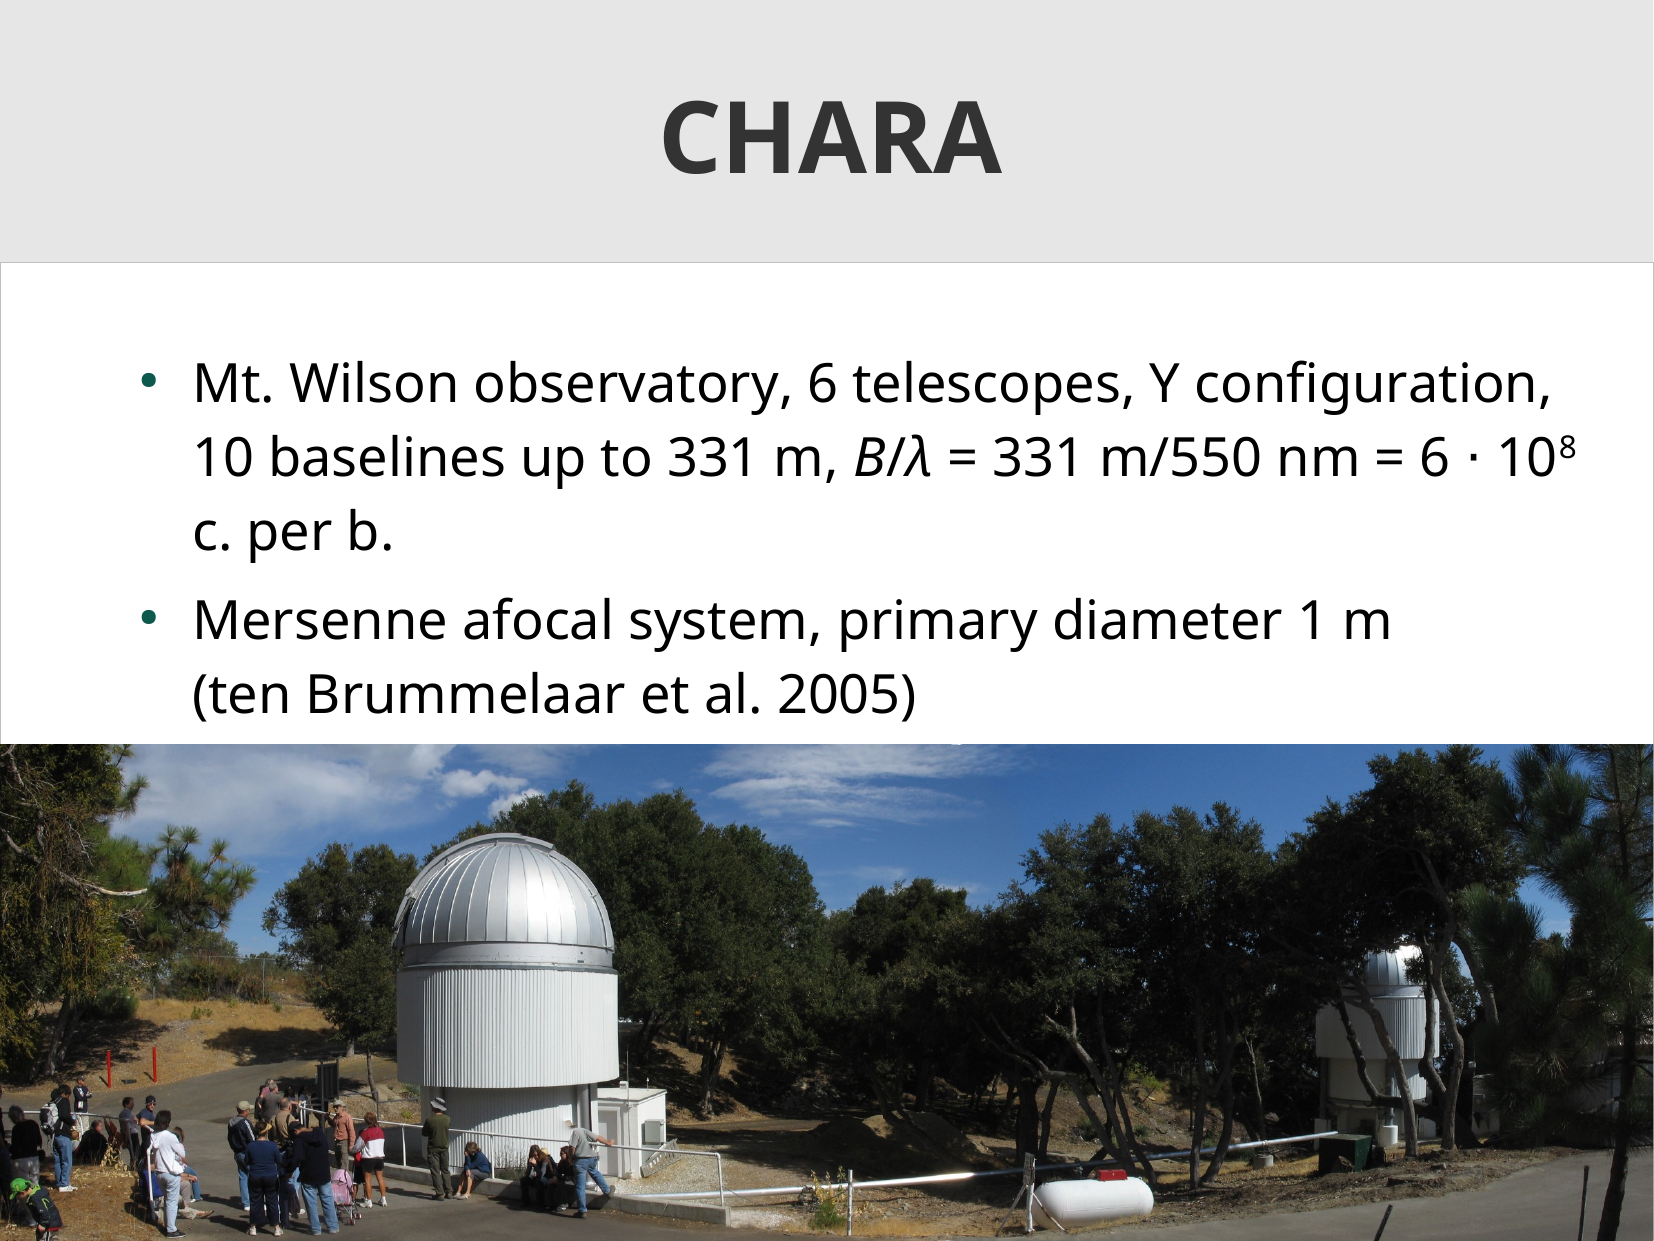

# CHARA
Mt. Wilson observatory, 6 telescopes, Y configuration, 10 baselines up to 331 m, B/λ = 331 m/550 nm = 6 ⋅ 108 c. per b.
Mersenne afocal system, primary diameter 1 m (ten Brummelaar et al. 2005)